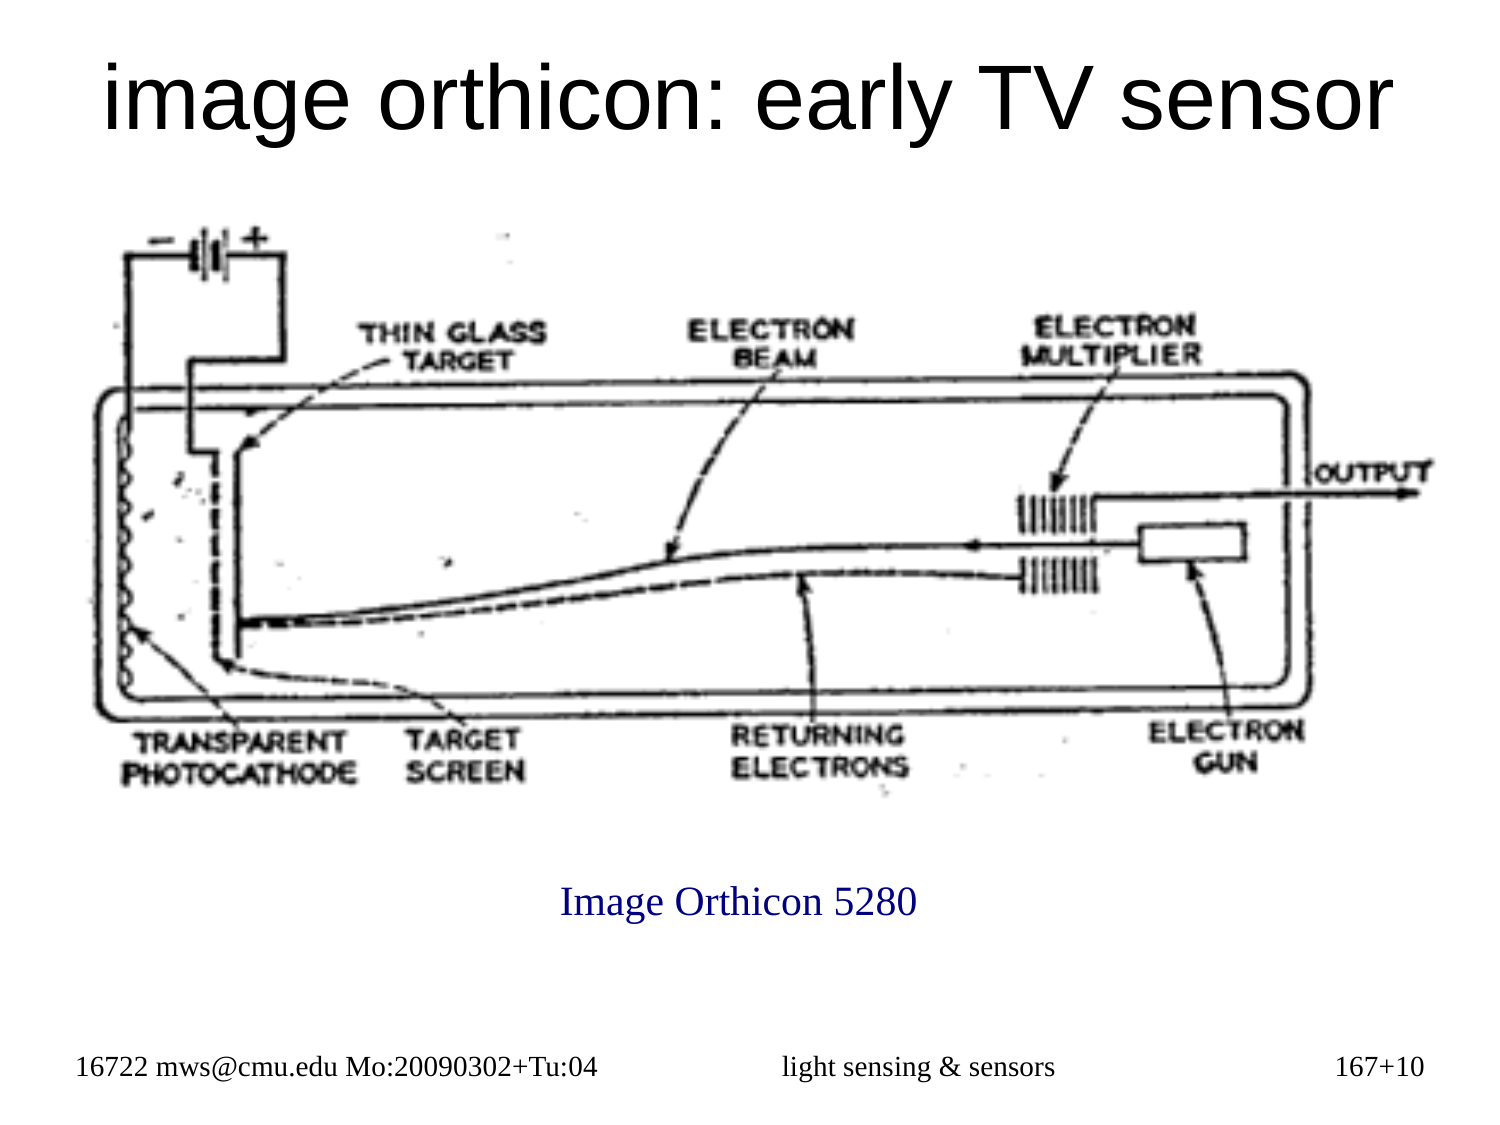

# image orthicon: early TV sensor
Image Orthicon 5280
16722 mws@cmu.edu Mo:20090302+Tu:04
light sensing & sensors
10